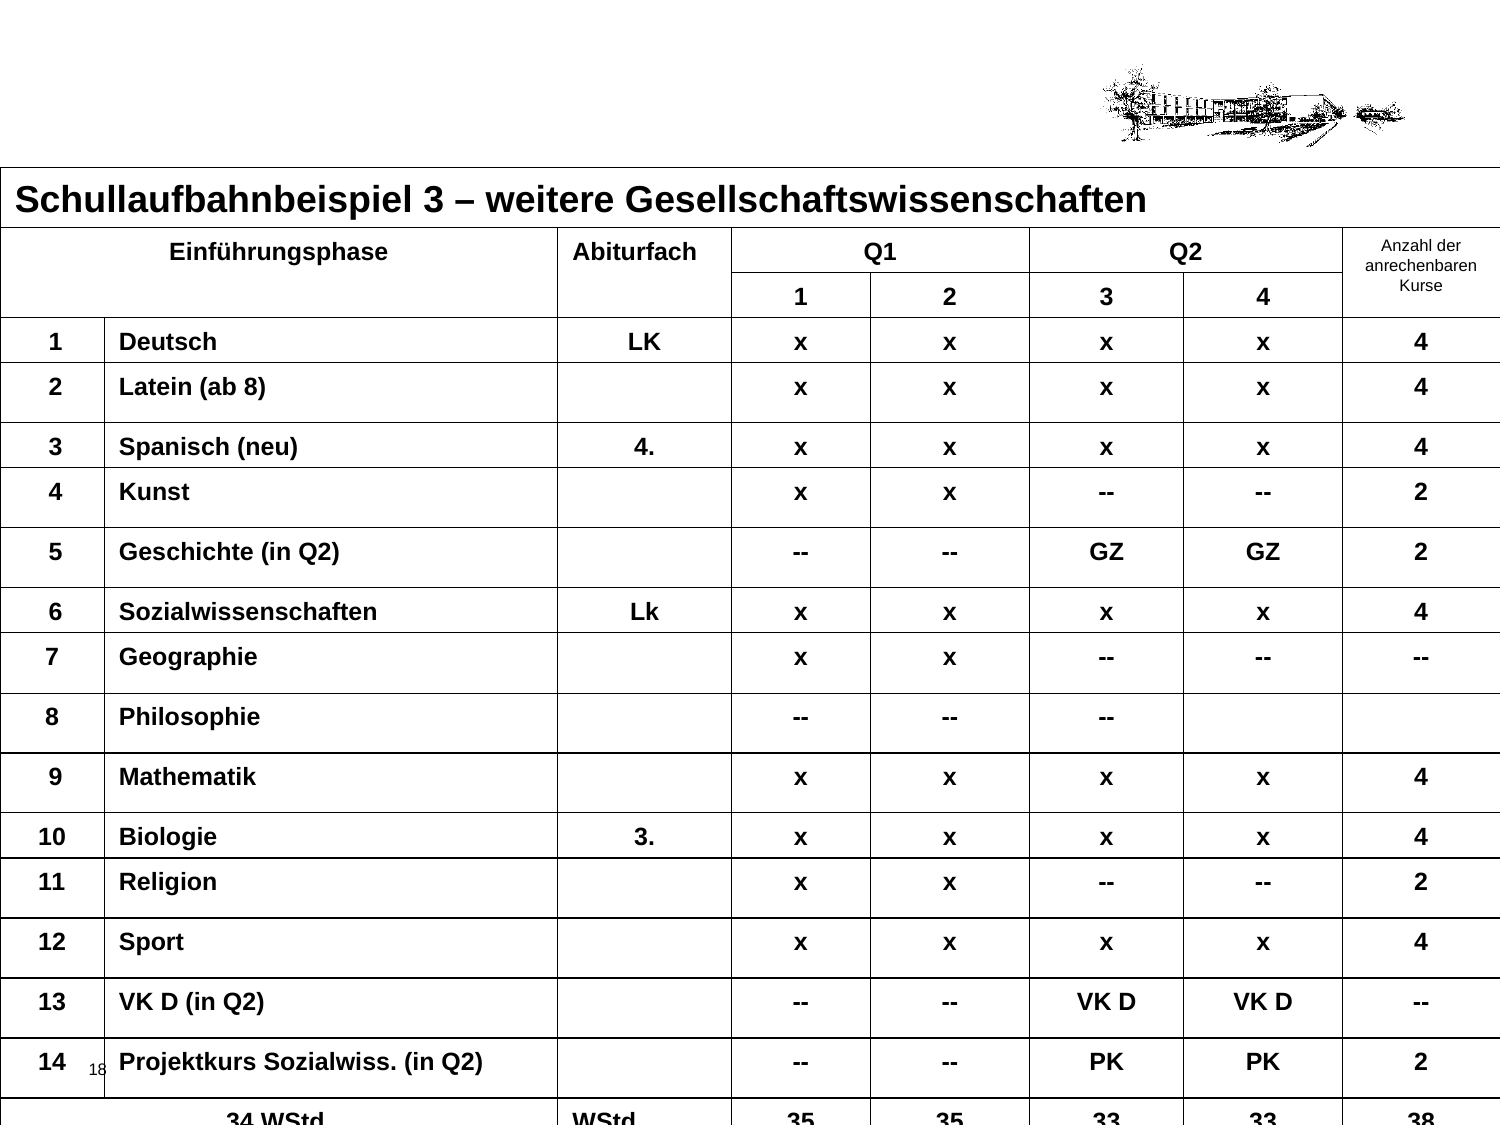

| Schullaufbahnbeispiel 3 – weitere Gesellschaftswissenschaften | | | | | | | |
| --- | --- | --- | --- | --- | --- | --- | --- |
| Einführungsphase | | Abiturfach | Q1 | | Q2 | | Anzahl der anrechenbaren Kurse |
| | | | 1 | 2 | 3 | 4 | |
| 1 | Deutsch | LK | x | x | x | x | 4 |
| 2 | Latein (ab 8) | | x | x | x | x | 4 |
| 3 | Spanisch (neu) | 4. | x | x | x | x | 4 |
| 4 | Kunst | | x | x | -- | -- | 2 |
| 5 | Geschichte (in Q2) | | -- | -- | GZ | GZ | 2 |
| 6 | Sozialwissenschaften | Lk | x | x | x | x | 4 |
| 7 | Geographie | | x | x | -- | -- | -- |
| 8 | Philosophie | | -- | -- | -- | | |
| 9 | Mathematik | | x | x | x | x | 4 |
| 10 | Biologie | 3. | x | x | x | x | 4 |
| 11 | Religion | | x | x | -- | -- | 2 |
| 12 | Sport | | x | x | x | x | 4 |
| 13 | VK D (in Q2) | | -- | -- | VK D | VK D | -- |
| 14 | Projektkurs Sozialwiss. (in Q2) | | -- | -- | PK | PK | 2 |
| 34 WStd. | | WStd | 35 | 35 | 33 | 33 | 38 |
| Insgesamt 102 Wochenstunden | | | | | | | |
#